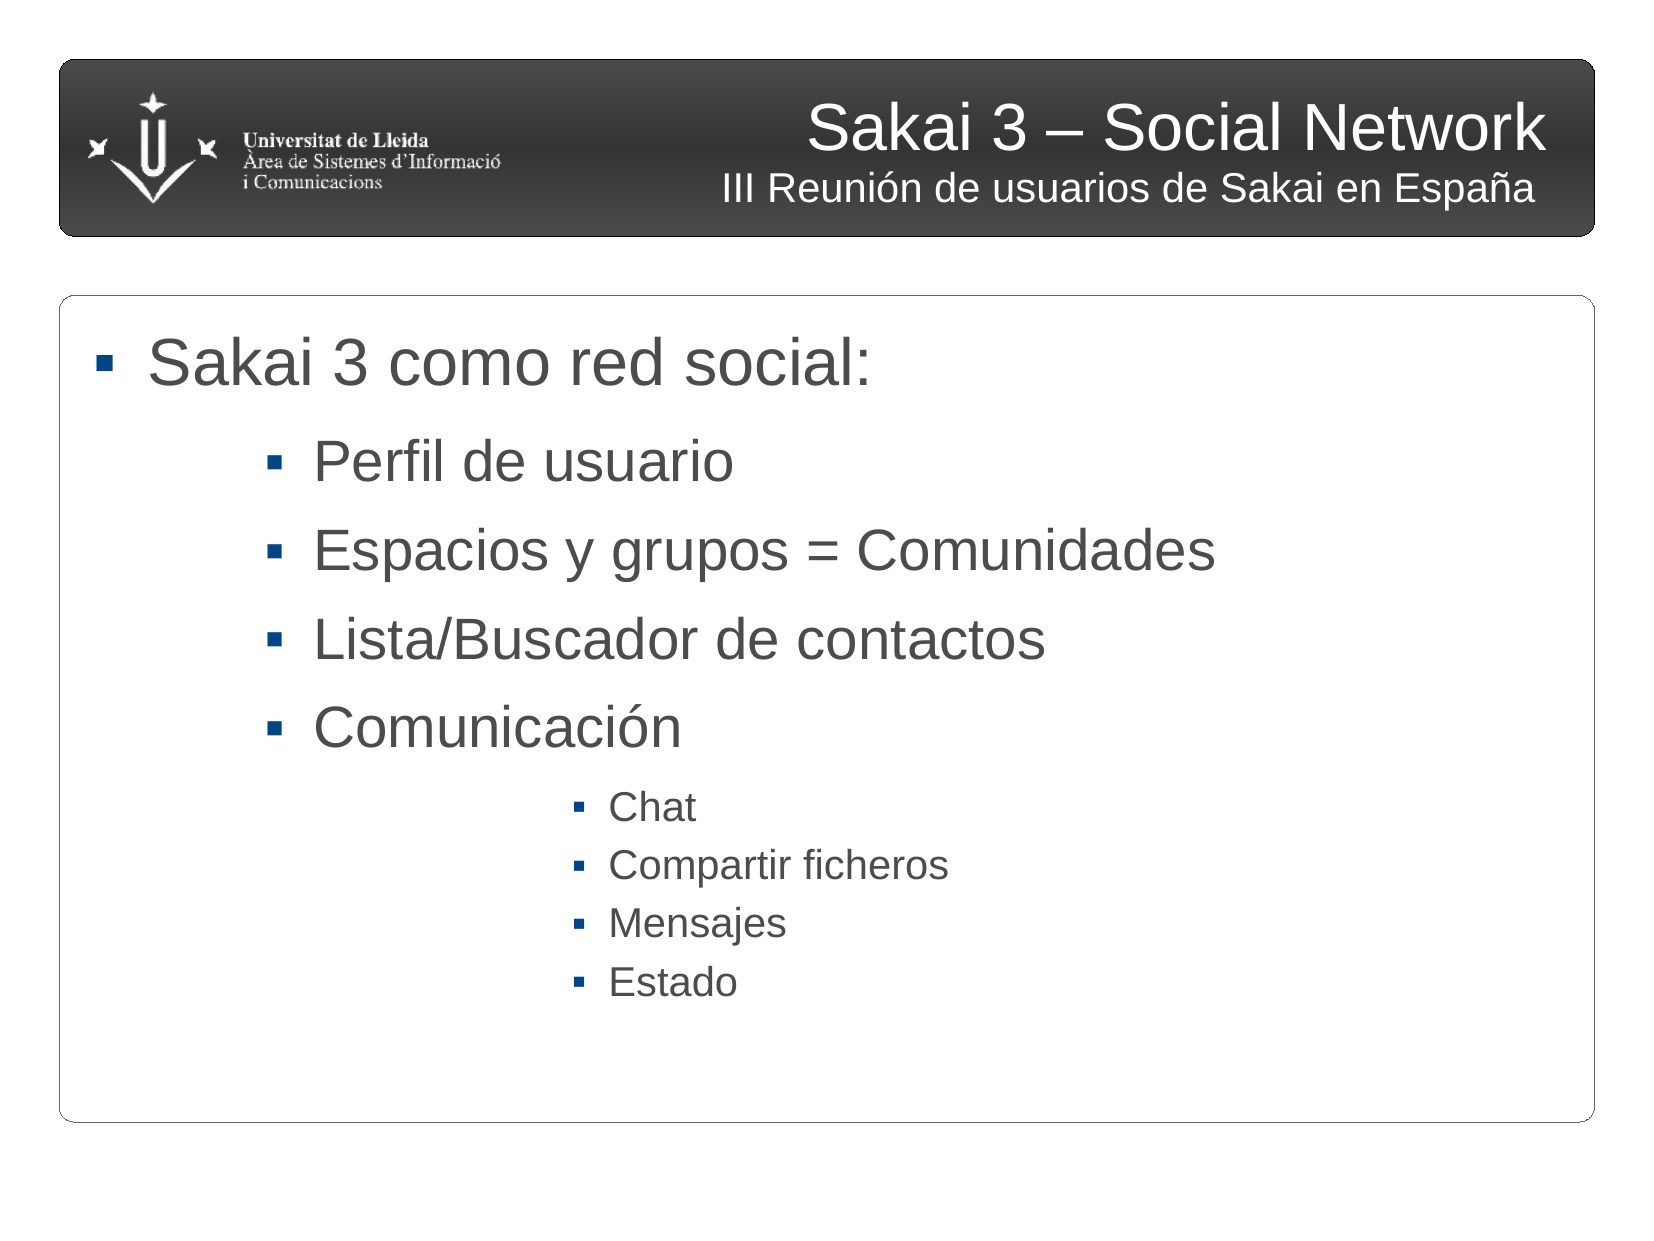

# Sakai 3 – Social Network III Reunión de usuarios de Sakai en España
Sakai 3 como red social:
Perfil de usuario
Espacios y grupos = Comunidades
Lista/Buscador de contactos
Comunicación
Chat
Compartir ficheros
Mensajes
Estado